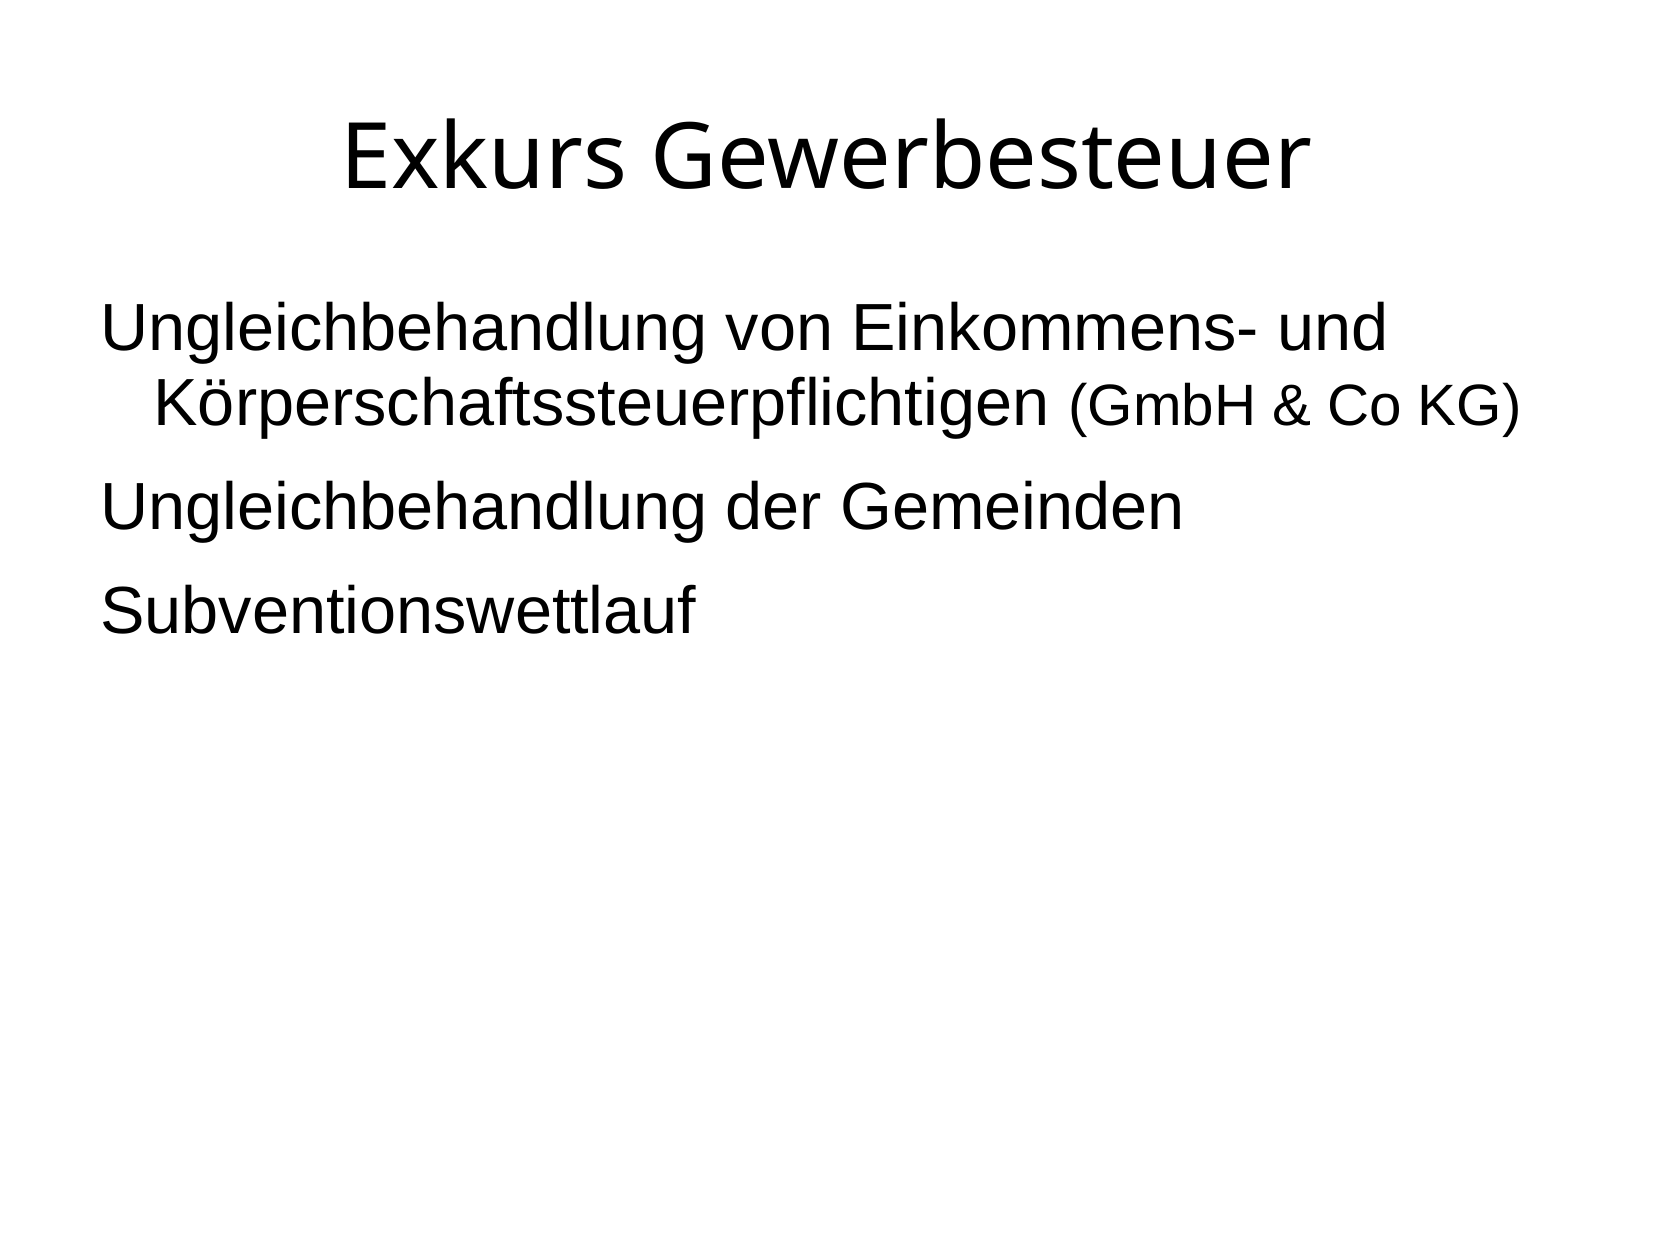

# Exkurs Gewerbesteuer
Ungleichbehandlung von Einkommens- und Körperschaftssteuerpflichtigen (GmbH & Co KG)
Ungleichbehandlung der Gemeinden
Subventionswettlauf